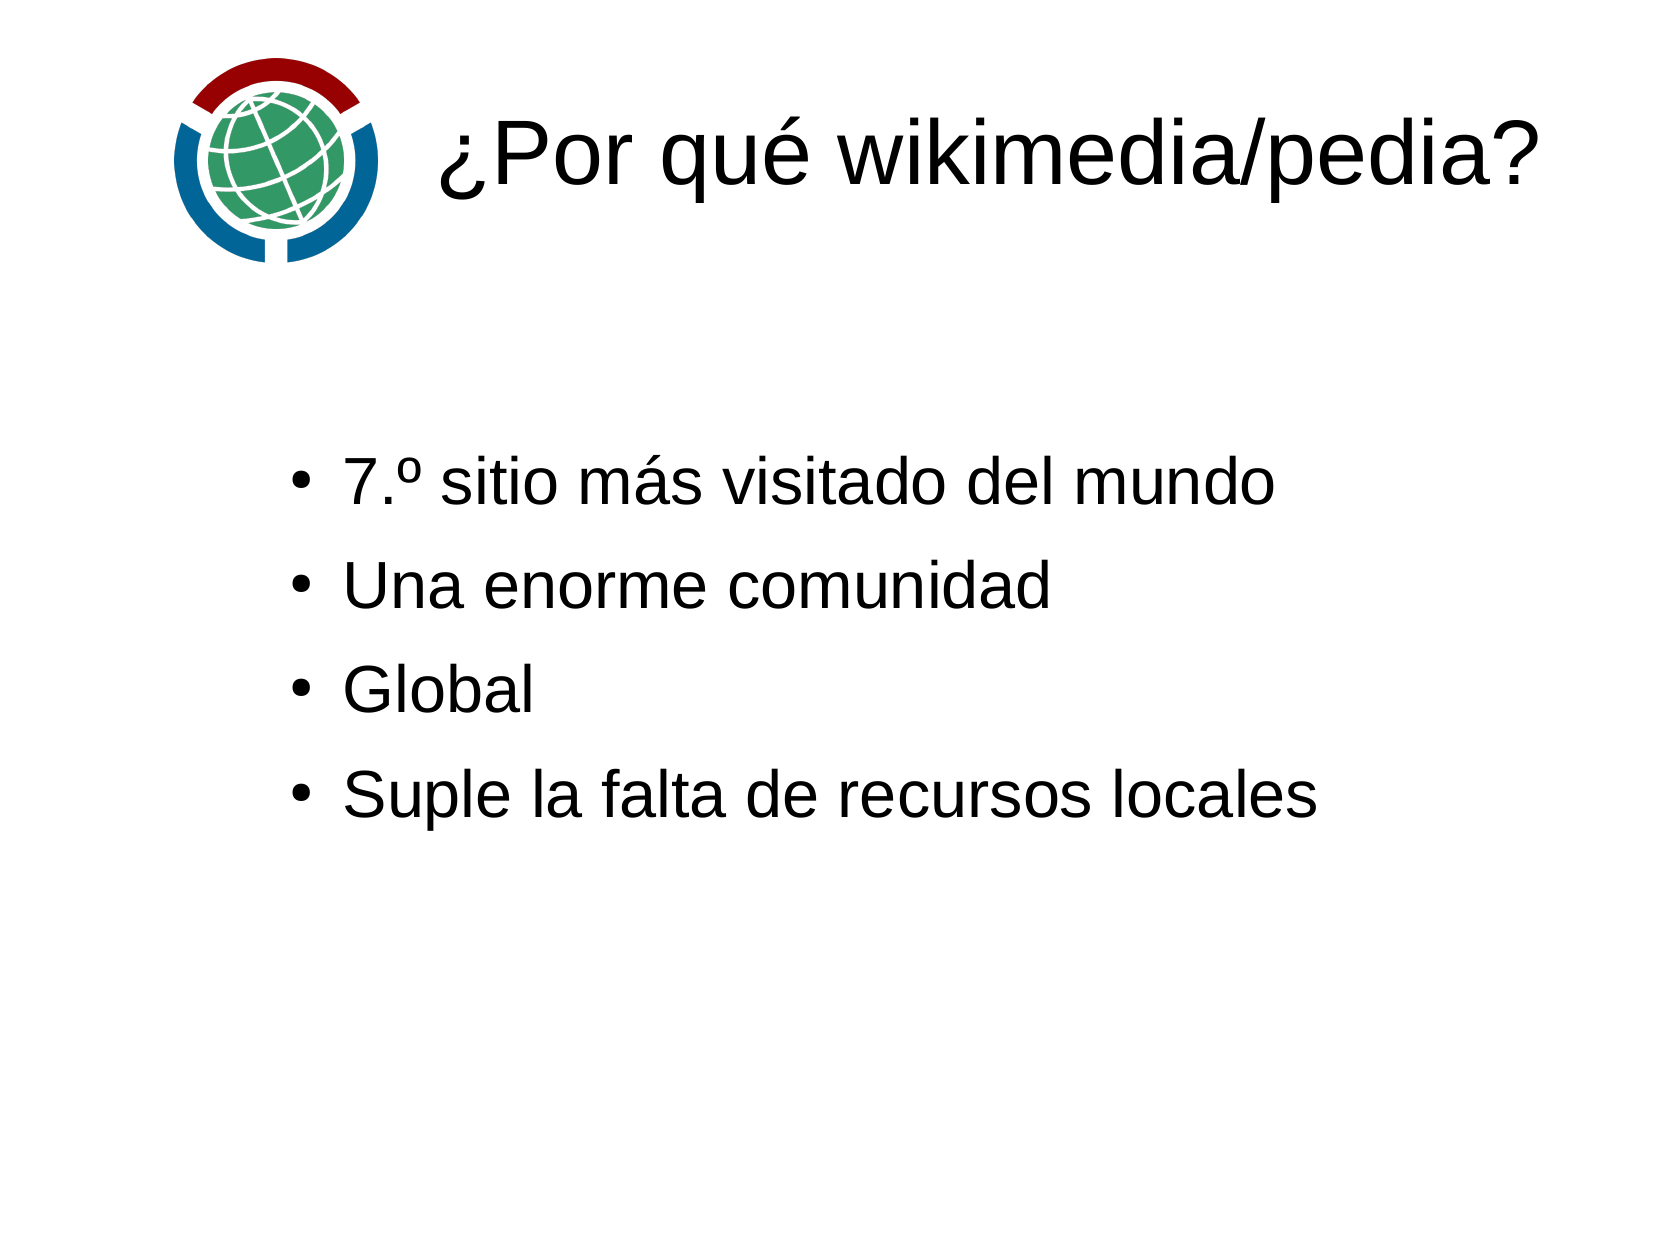

# ¿Por qué wikimedia/pedia?
7.º sitio más visitado del mundo
Una enorme comunidad
Global
Suple la falta de recursos locales